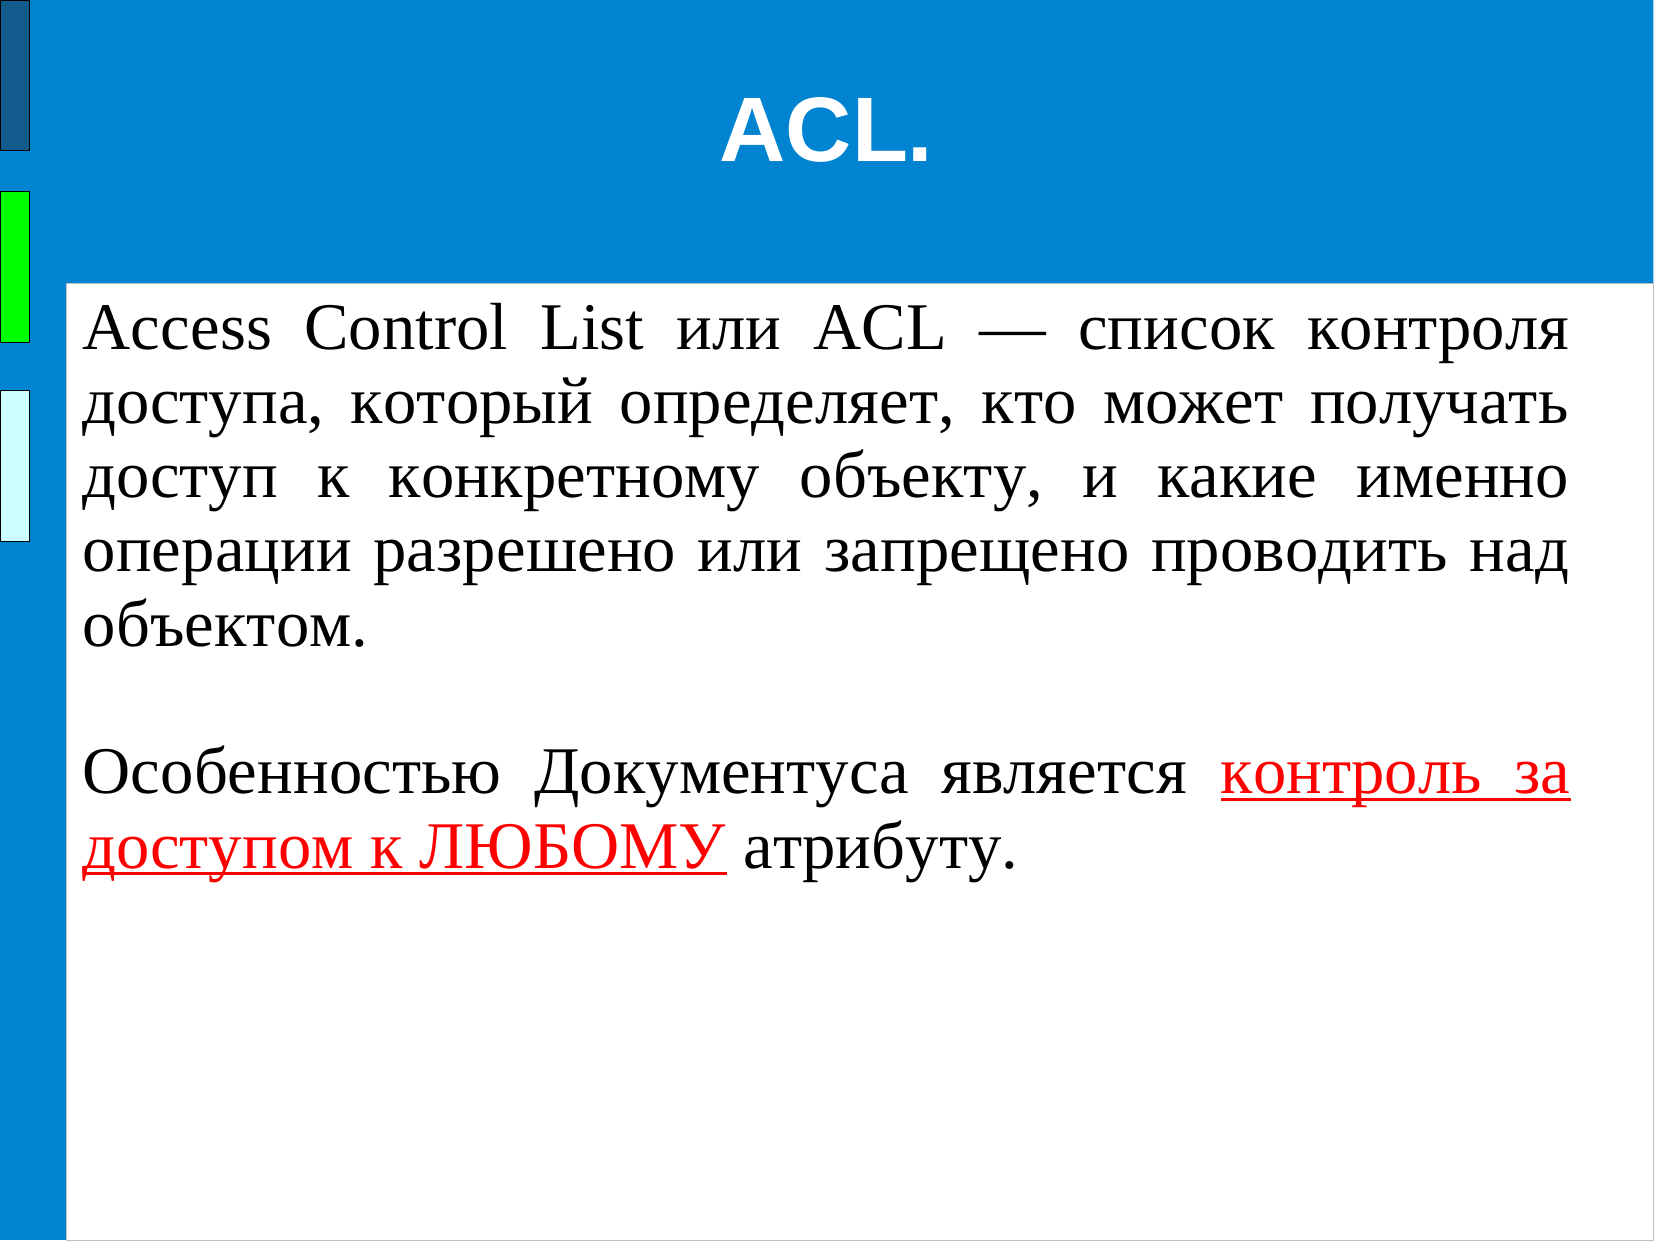

# ACL.
Access Control List или ACL — список контроля доступа, который определяет, кто может получать доступ к конкретному объекту, и какие именно операции разрешено или запрещено проводить над объектом.
Особенностью Документуса является контроль за доступом к ЛЮБОМУ атрибуту.
ООО "Альфа-Интегрум", 2013г.